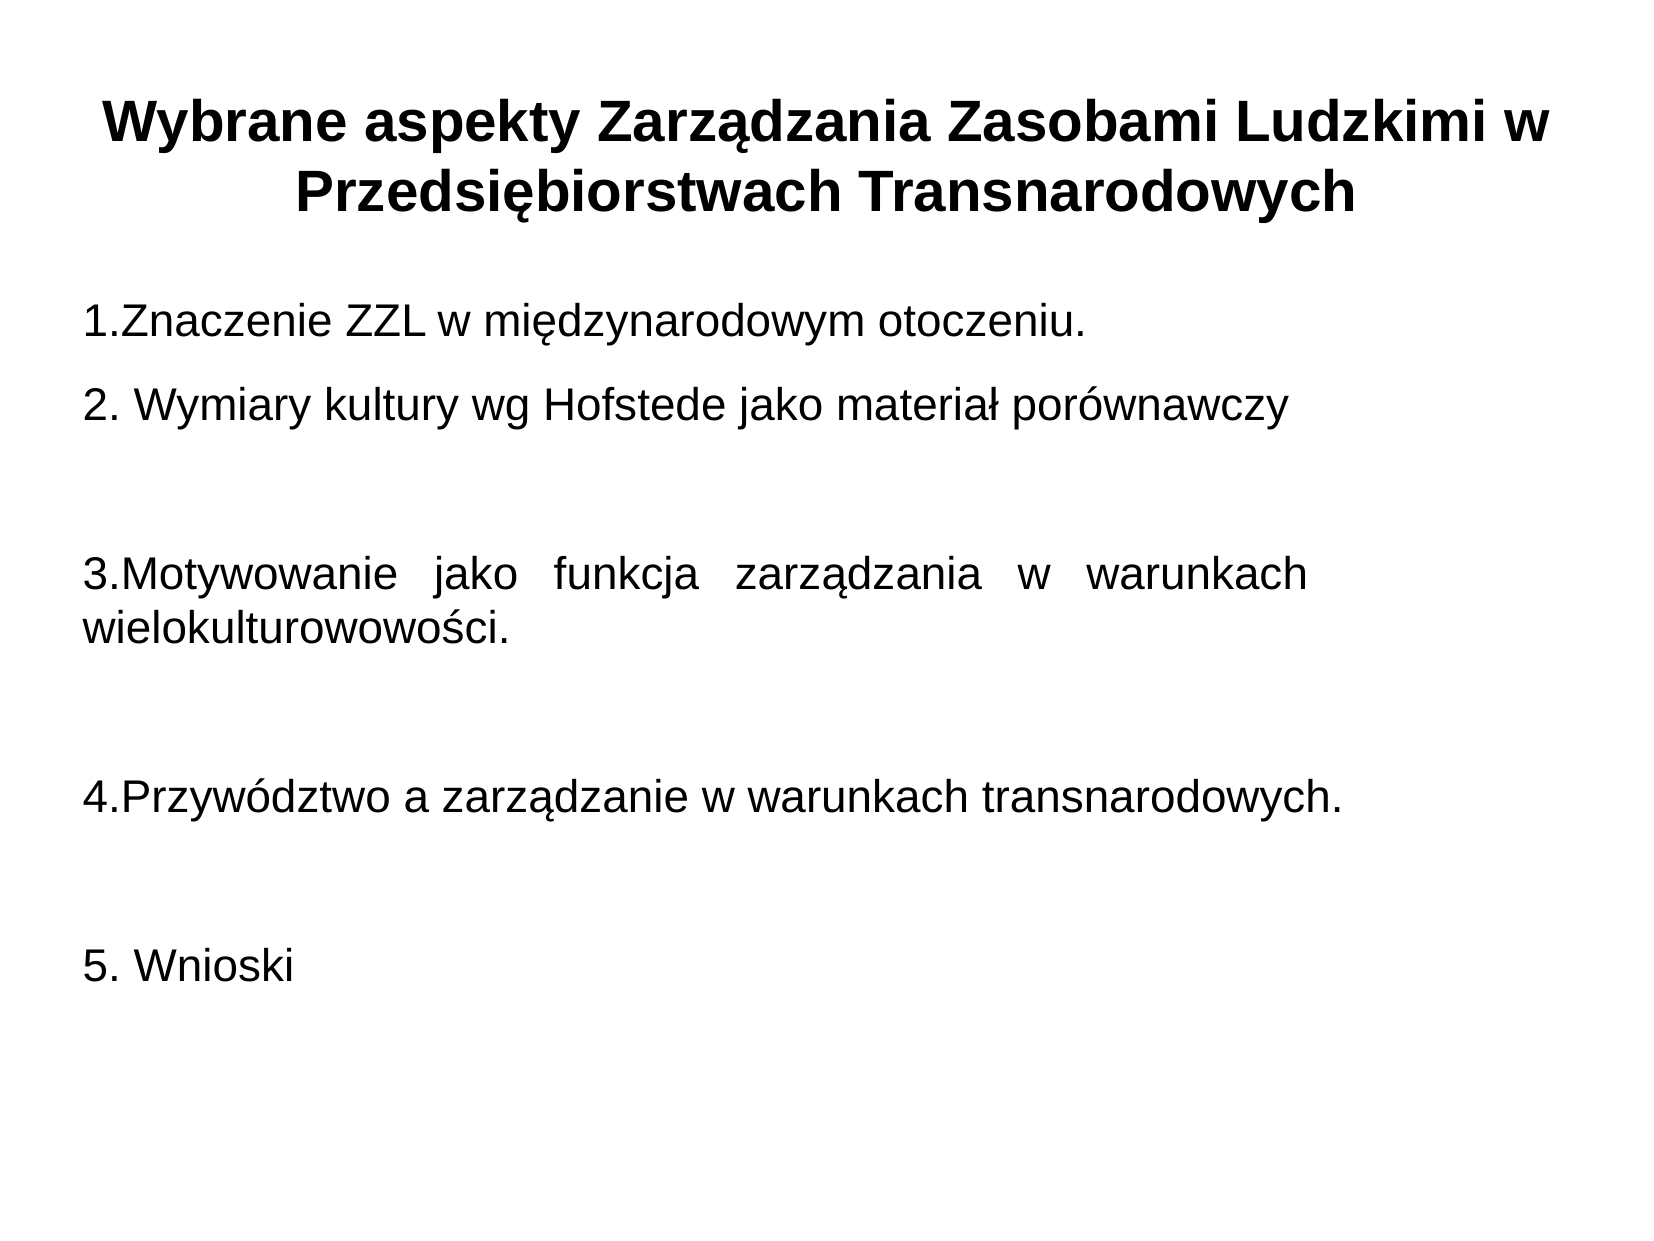

# Wybrane aspekty Zarządzania Zasobami Ludzkimi w Przedsiębiorstwach Transnarodowych
1.Znaczenie ZZL w międzynarodowym otoczeniu.
2. Wymiary kultury wg Hofstede jako materiał porównawczy
3.Motywowanie jako funkcja zarządzania w warunkach wielokulturowowości.
4.Przywództwo a zarządzanie w warunkach transnarodowych.
5. Wnioski